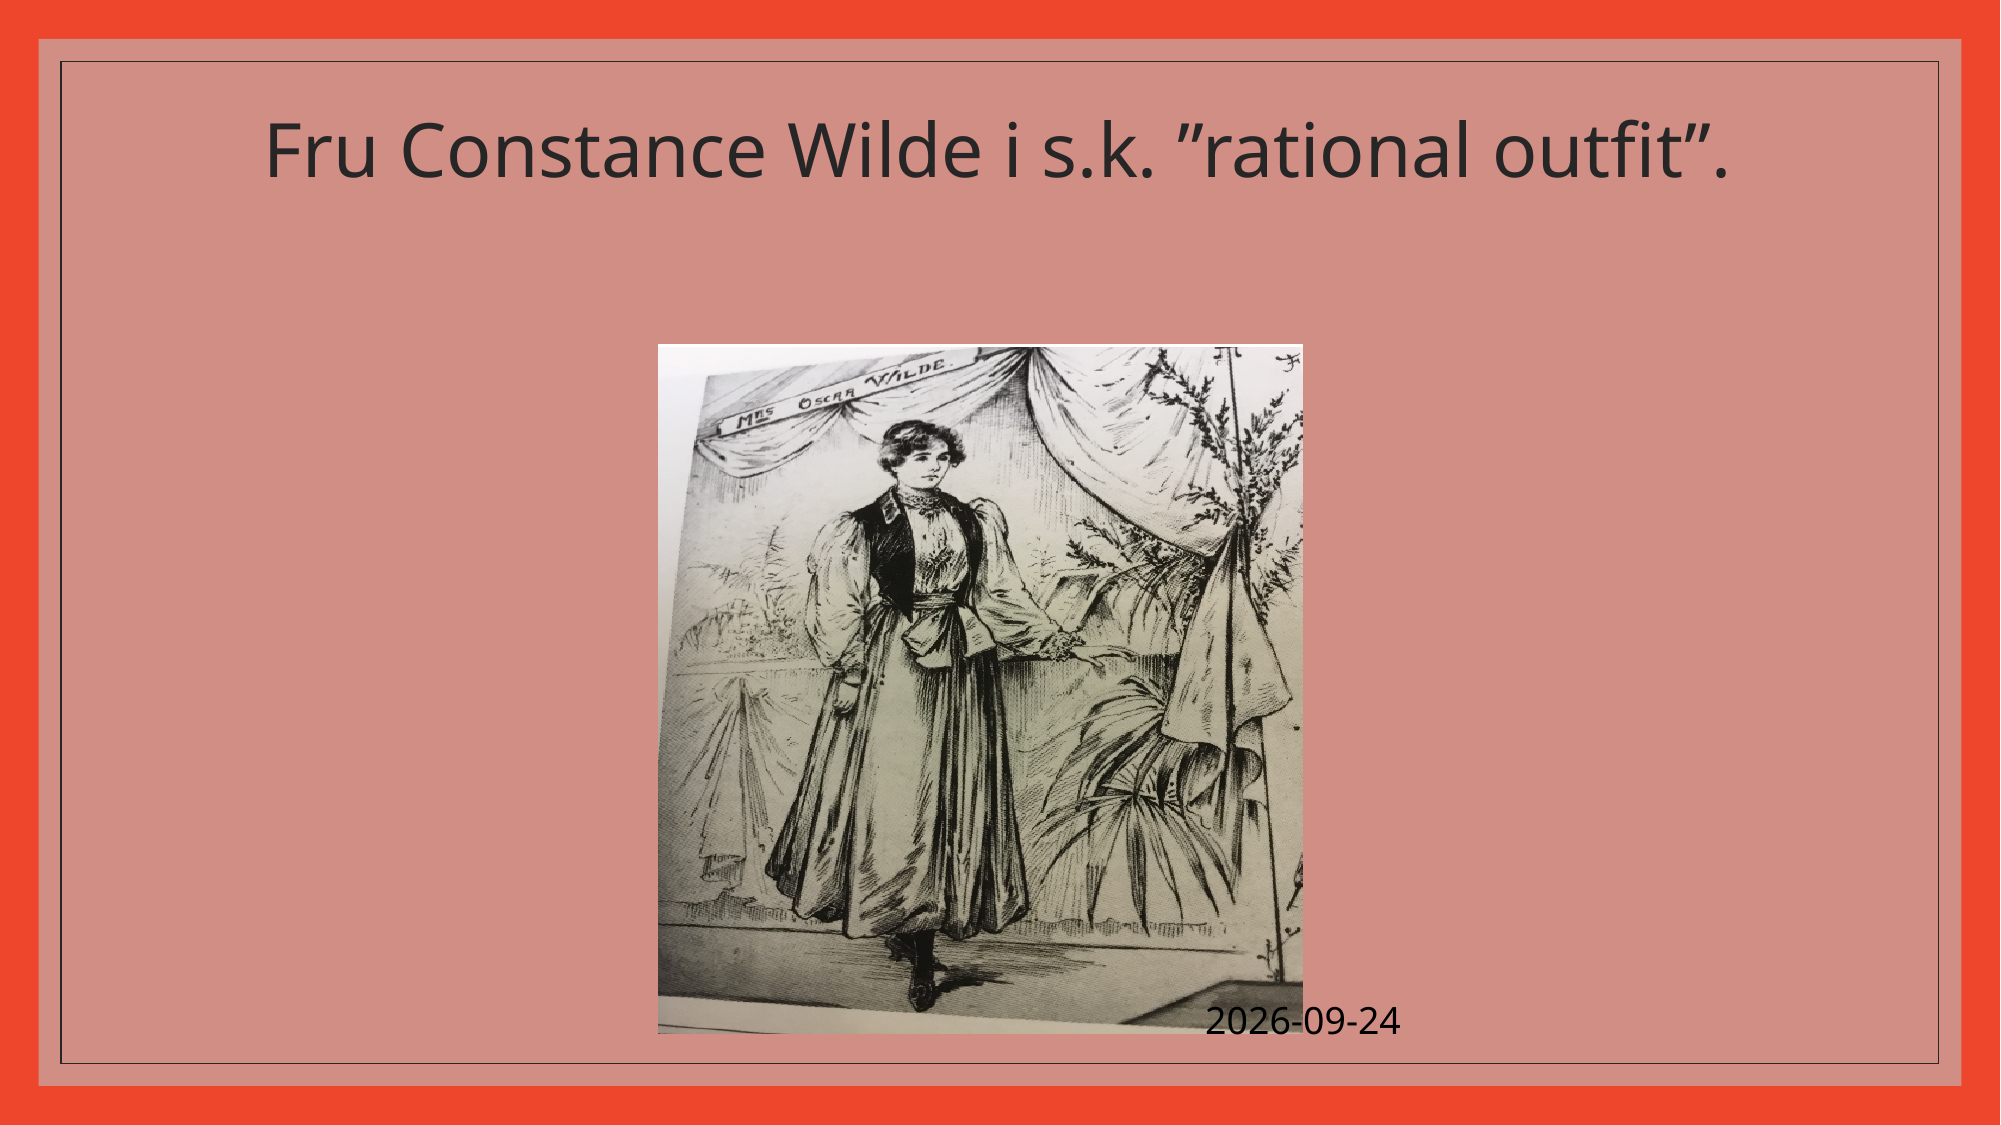

# Fru Constance Wilde i s.k. ”rational outfit”.